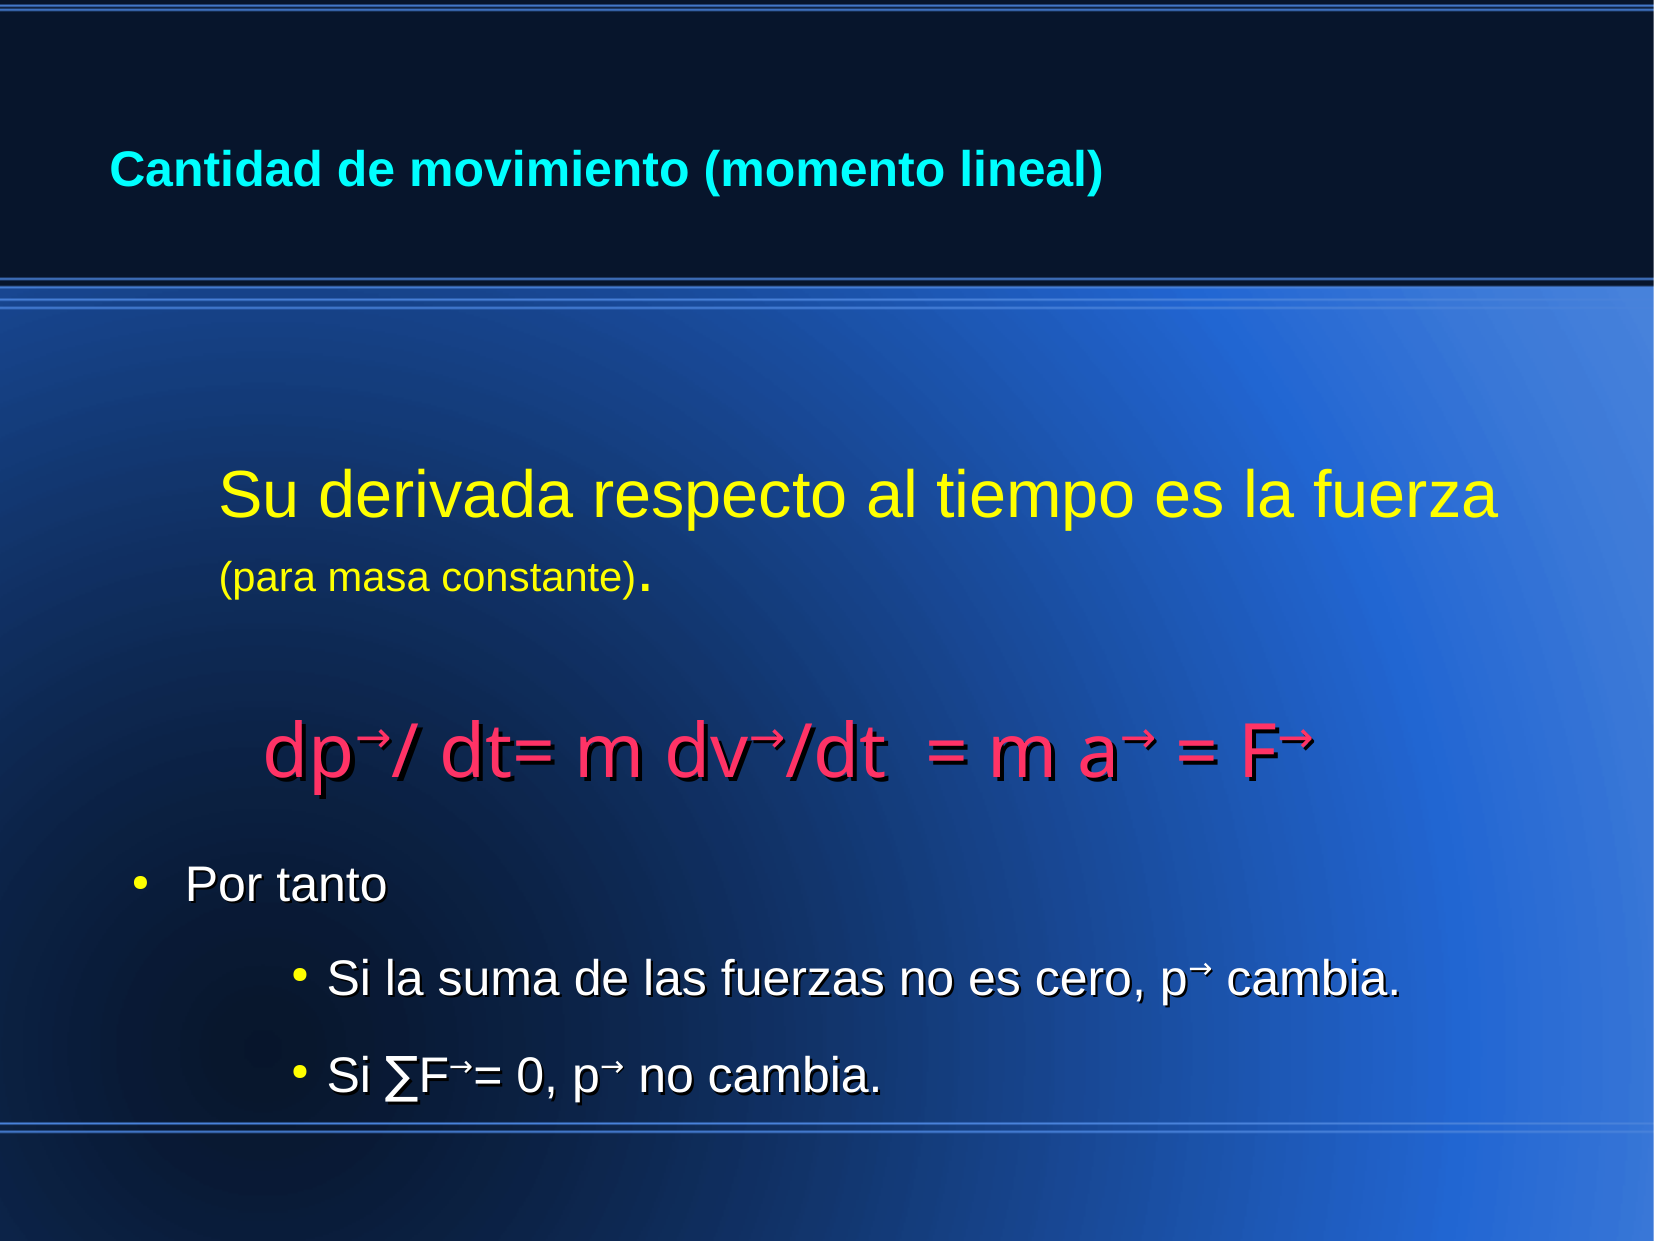

# Cantidad de movimiento (momento lineal)
Su derivada respecto al tiempo es la fuerza (para masa constante).
dp→/ dt= m dv→/dt = m a→ = F→
Por tanto
Si la suma de las fuerzas no es cero, p→ cambia.
Si ∑F→= 0, p→ no cambia.